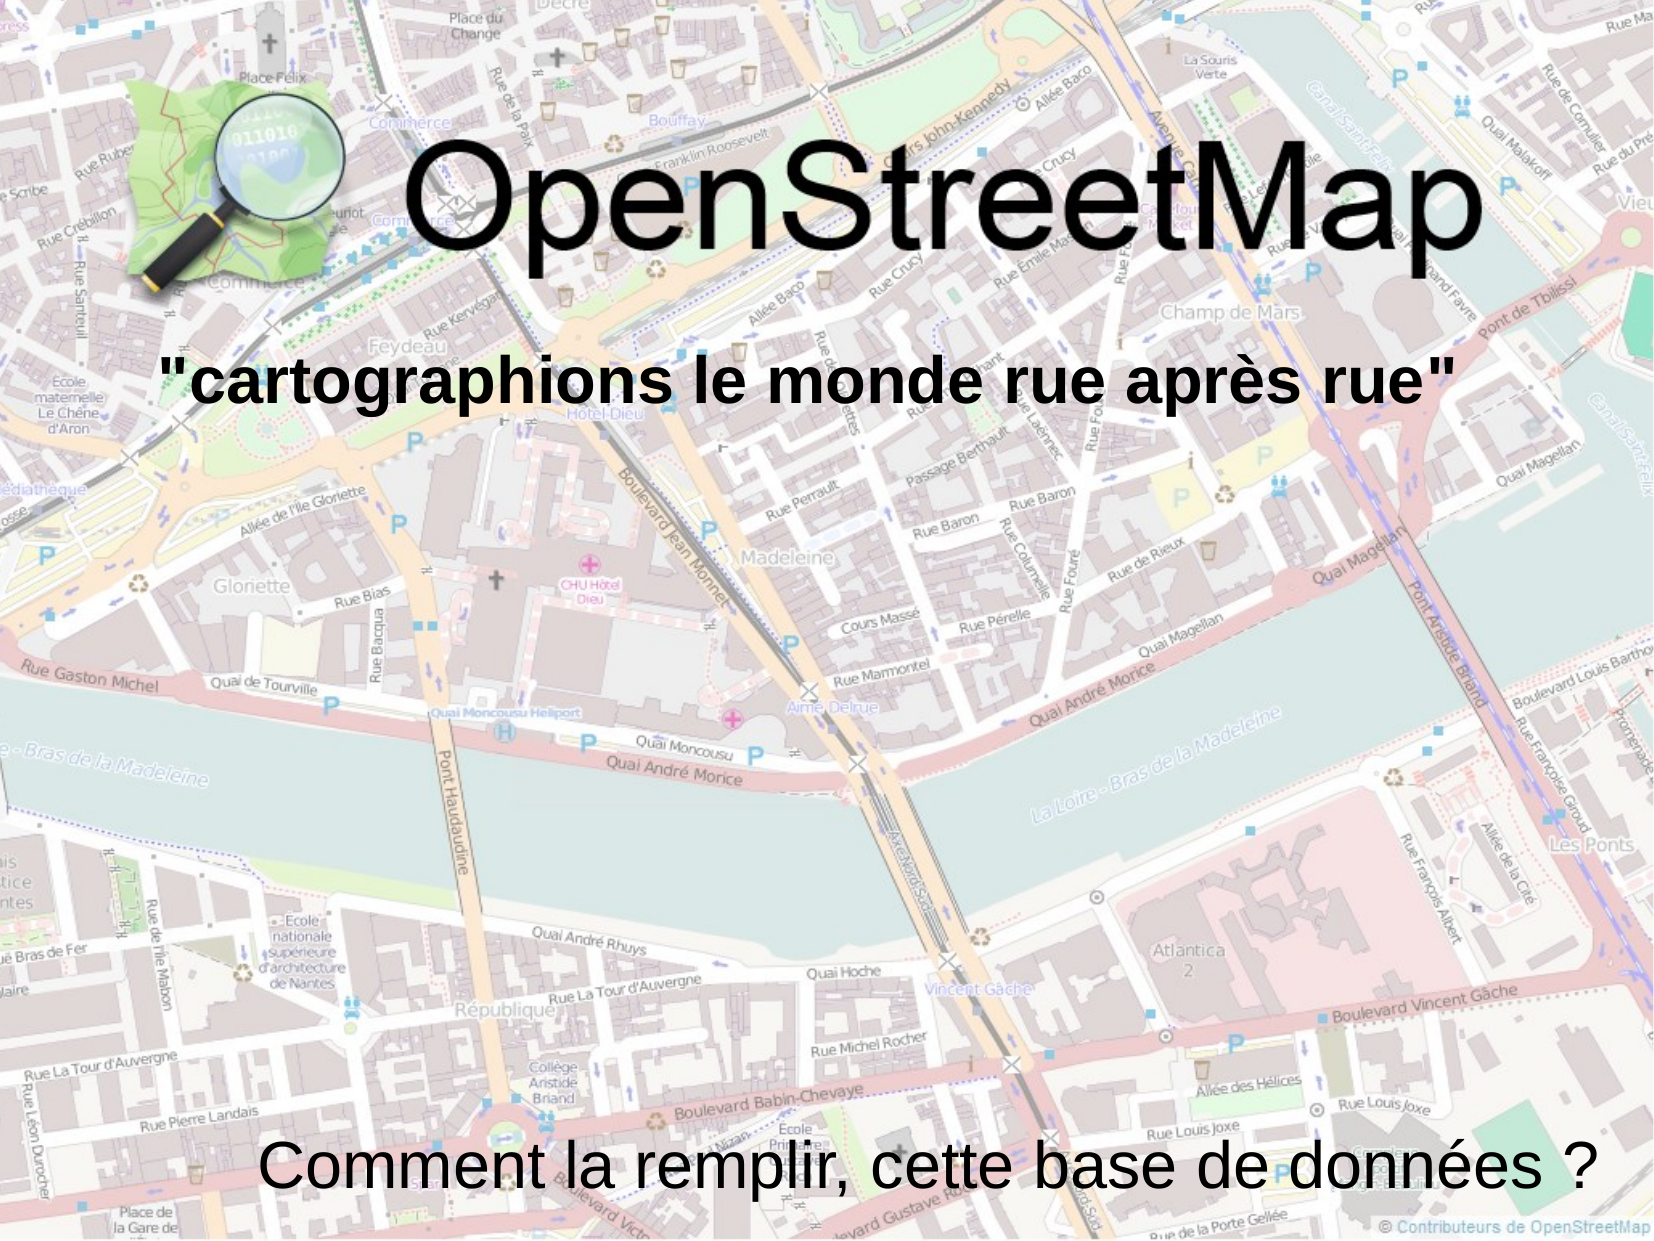

"cartographions le monde rue après rue"
Comment la remplir, cette base de données ?